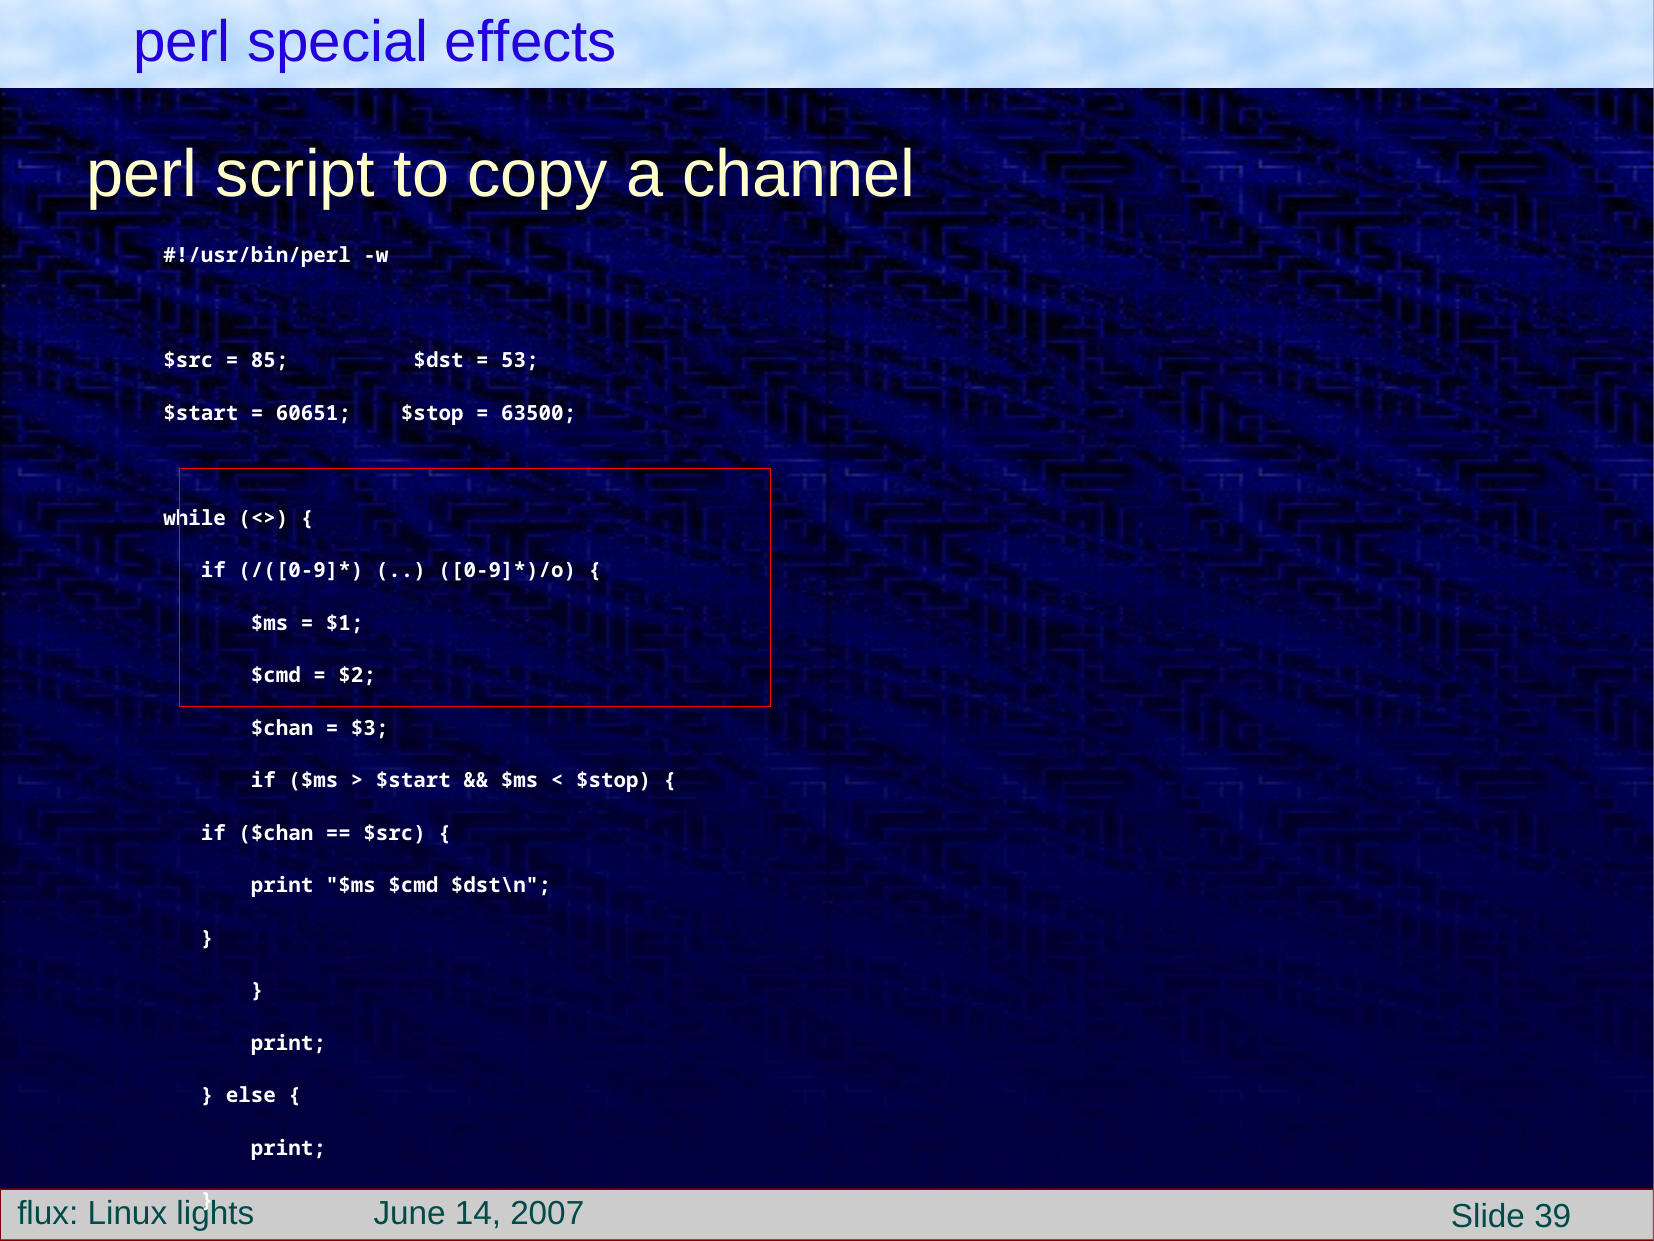

perl special effects
# perl script to copy a channel
#!/usr/bin/perl -w
$src = 85; $dst = 53;
$start = 60651; $stop = 63500;
while (<>) {
 if (/([0-9]*) (..) ([0-9]*)/o) {
 $ms = $1;
 $cmd = $2;
 $chan = $3;
 if ($ms > $start && $ms < $stop) {
 if ($chan == $src) {
 print "$ms $cmd $dst\n";
 }
 }
 print;
 } else {
 print;
 }
}
flux: Linux lights	June 14, 2007
Slide